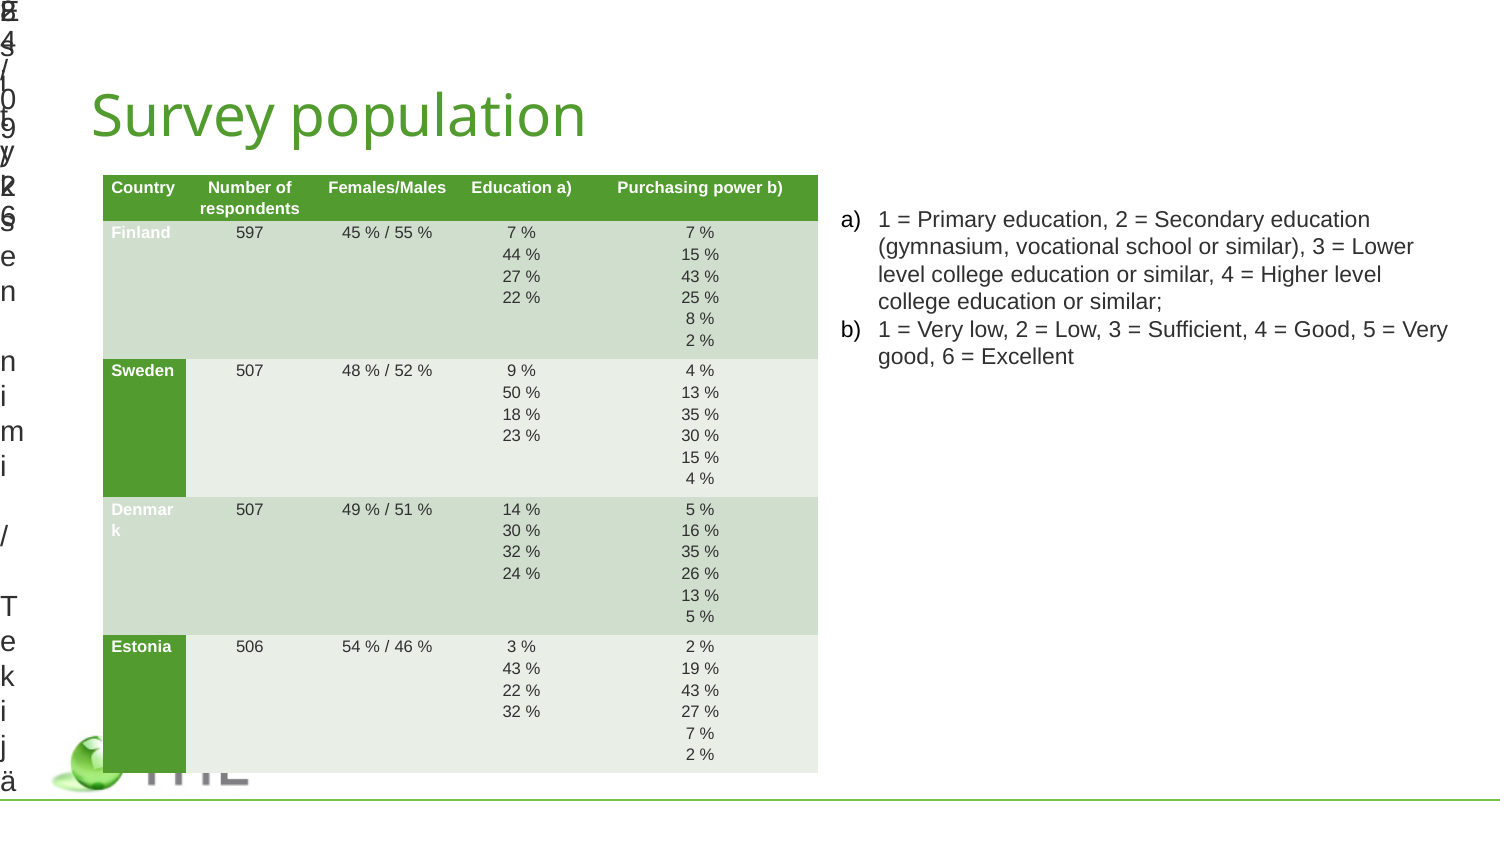

Esityksen nimi / Tekijä
# Survey population
| Country | Number of respondents | Females/Males | Education a) | Purchasing power b) |
| --- | --- | --- | --- | --- |
| Finland | 597 | 45 % / 55 % | 7 % 44 % 27 % 22 % | 7 % 15 % 43 % 25 % 8 % 2 % |
| Sweden | 507 | 48 % / 52 % | 9 % 50 % 18 % 23 % | 4 % 13 % 35 % 30 % 15 % 4 % |
| Denmark | 507 | 49 % / 51 % | 14 % 30 % 32 % 24 % | 5 % 16 % 35 % 26 % 13 % 5 % |
| Estonia | 506 | 54 % / 46 % | 3 % 43 % 22 % 32 % | 2 % 19 % 43 % 27 % 7 % 2 % |
1 = Primary education, 2 = Secondary education (gymnasium, vocational school or similar), 3 = Lower level college education or similar, 4 = Higher level college education or similar;
1 = Very low, 2 = Low, 3 = Sufficient, 4 = Good, 5 = Very good, 6 = Excellent